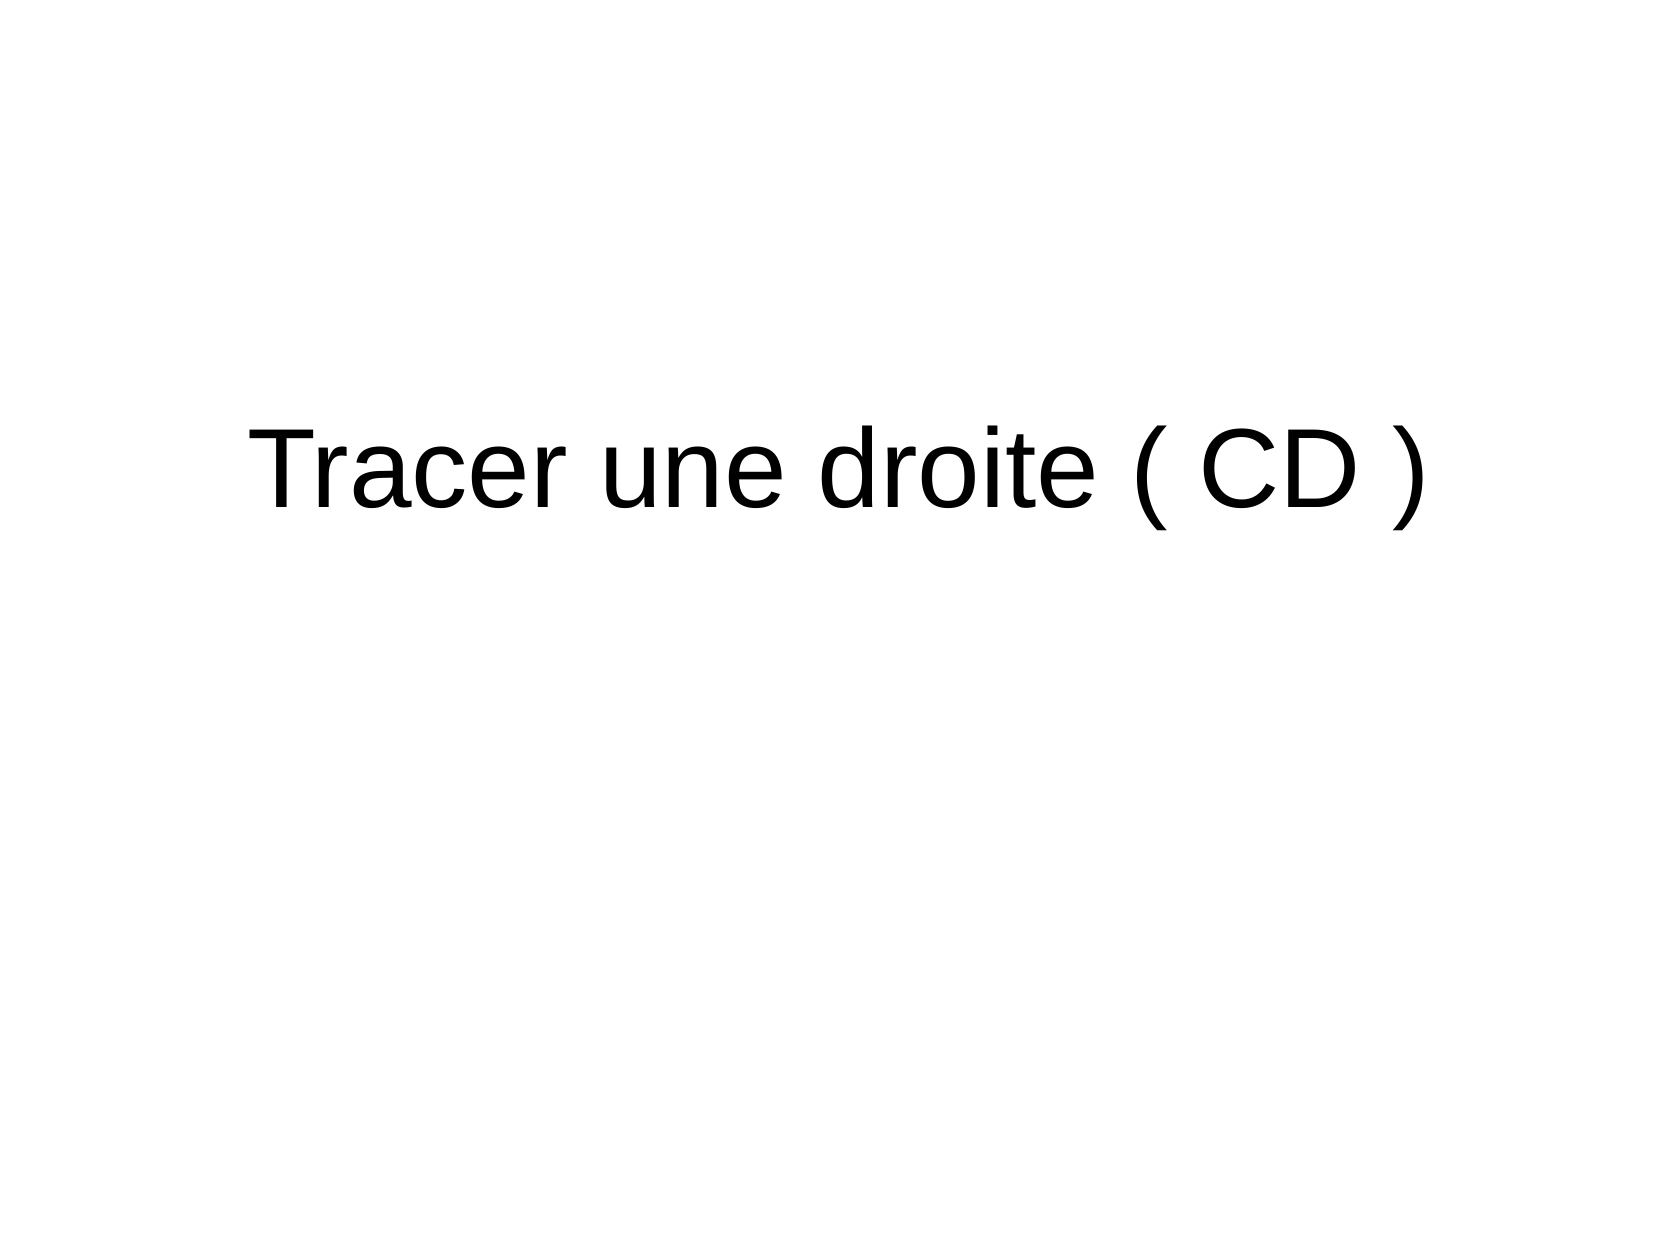

# Tracer une droite ( CD )